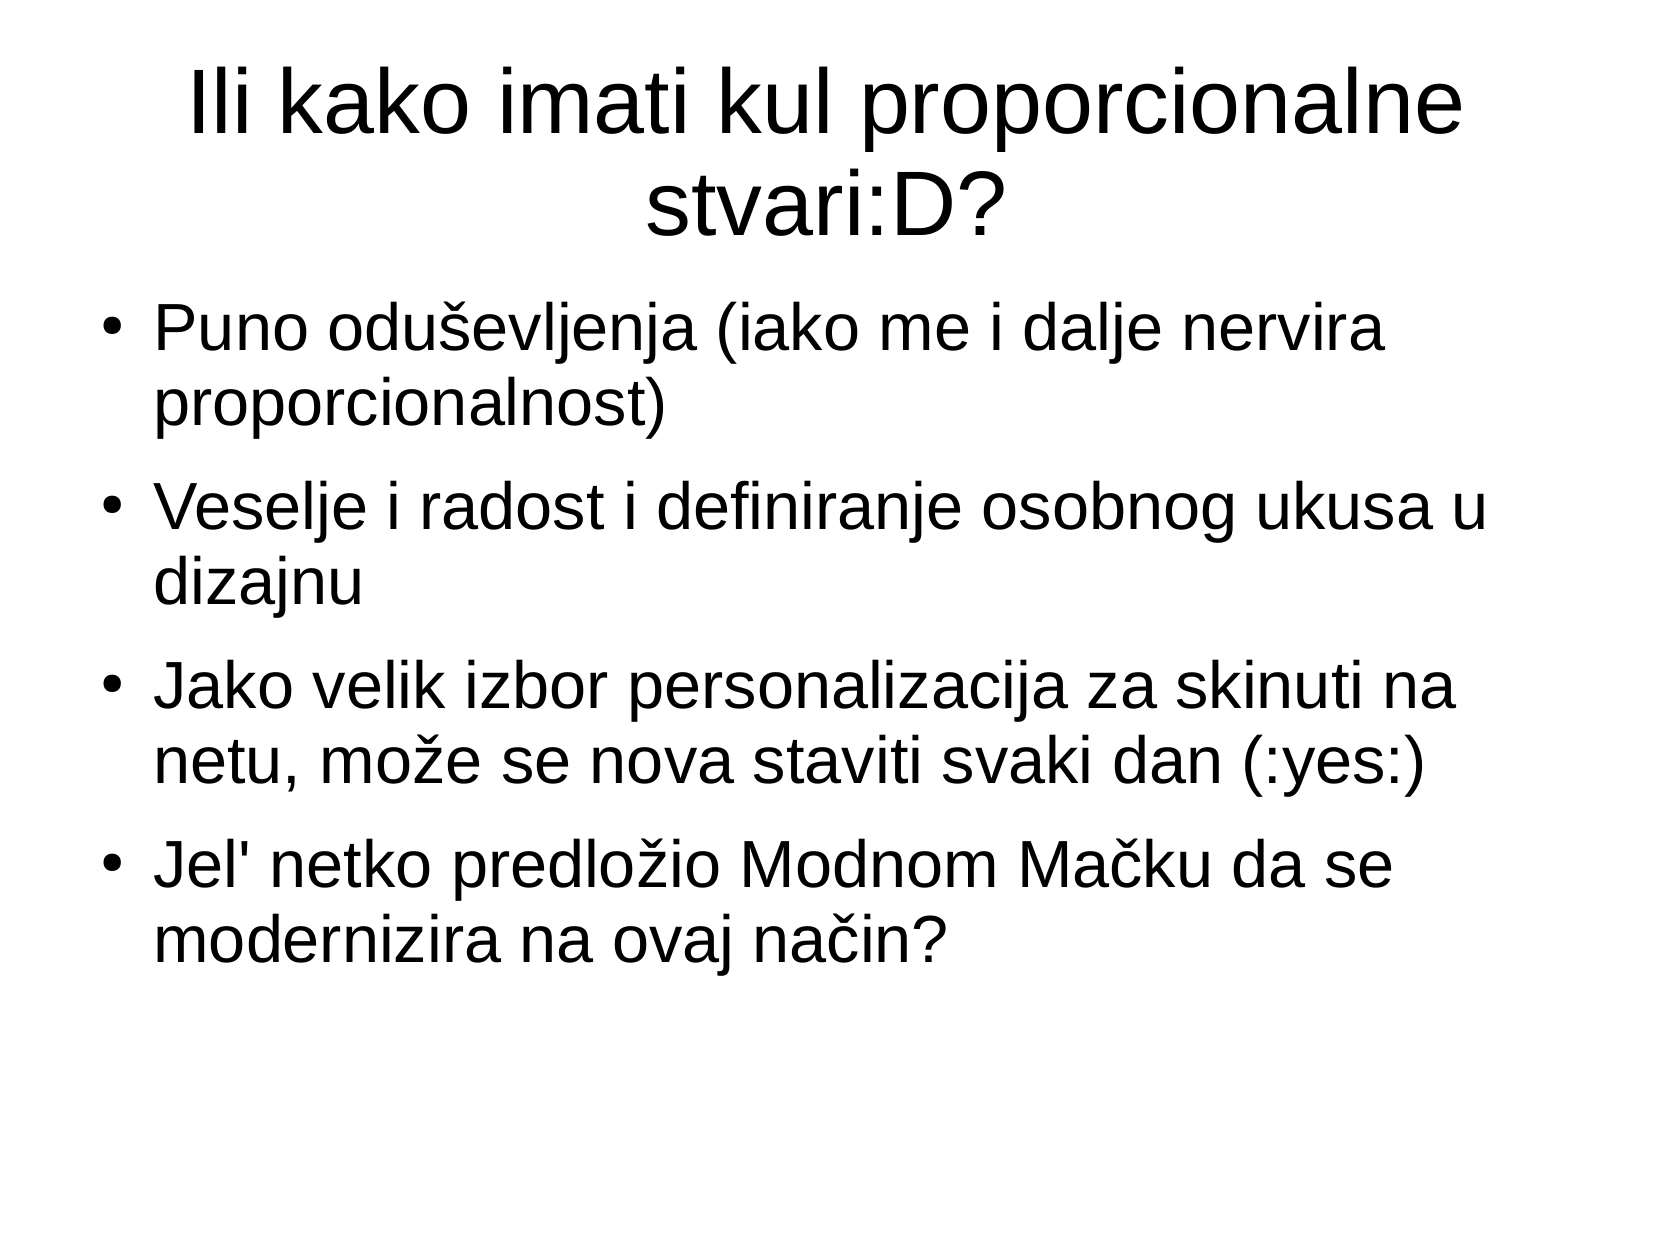

# Ili kako imati kul proporcionalne stvari:D?
Puno oduševljenja (iako me i dalje nervira proporcionalnost)
Veselje i radost i definiranje osobnog ukusa u dizajnu
Jako velik izbor personalizacija za skinuti na netu, može se nova staviti svaki dan (:yes:)
Jel' netko predložio Modnom Mačku da se modernizira na ovaj način?